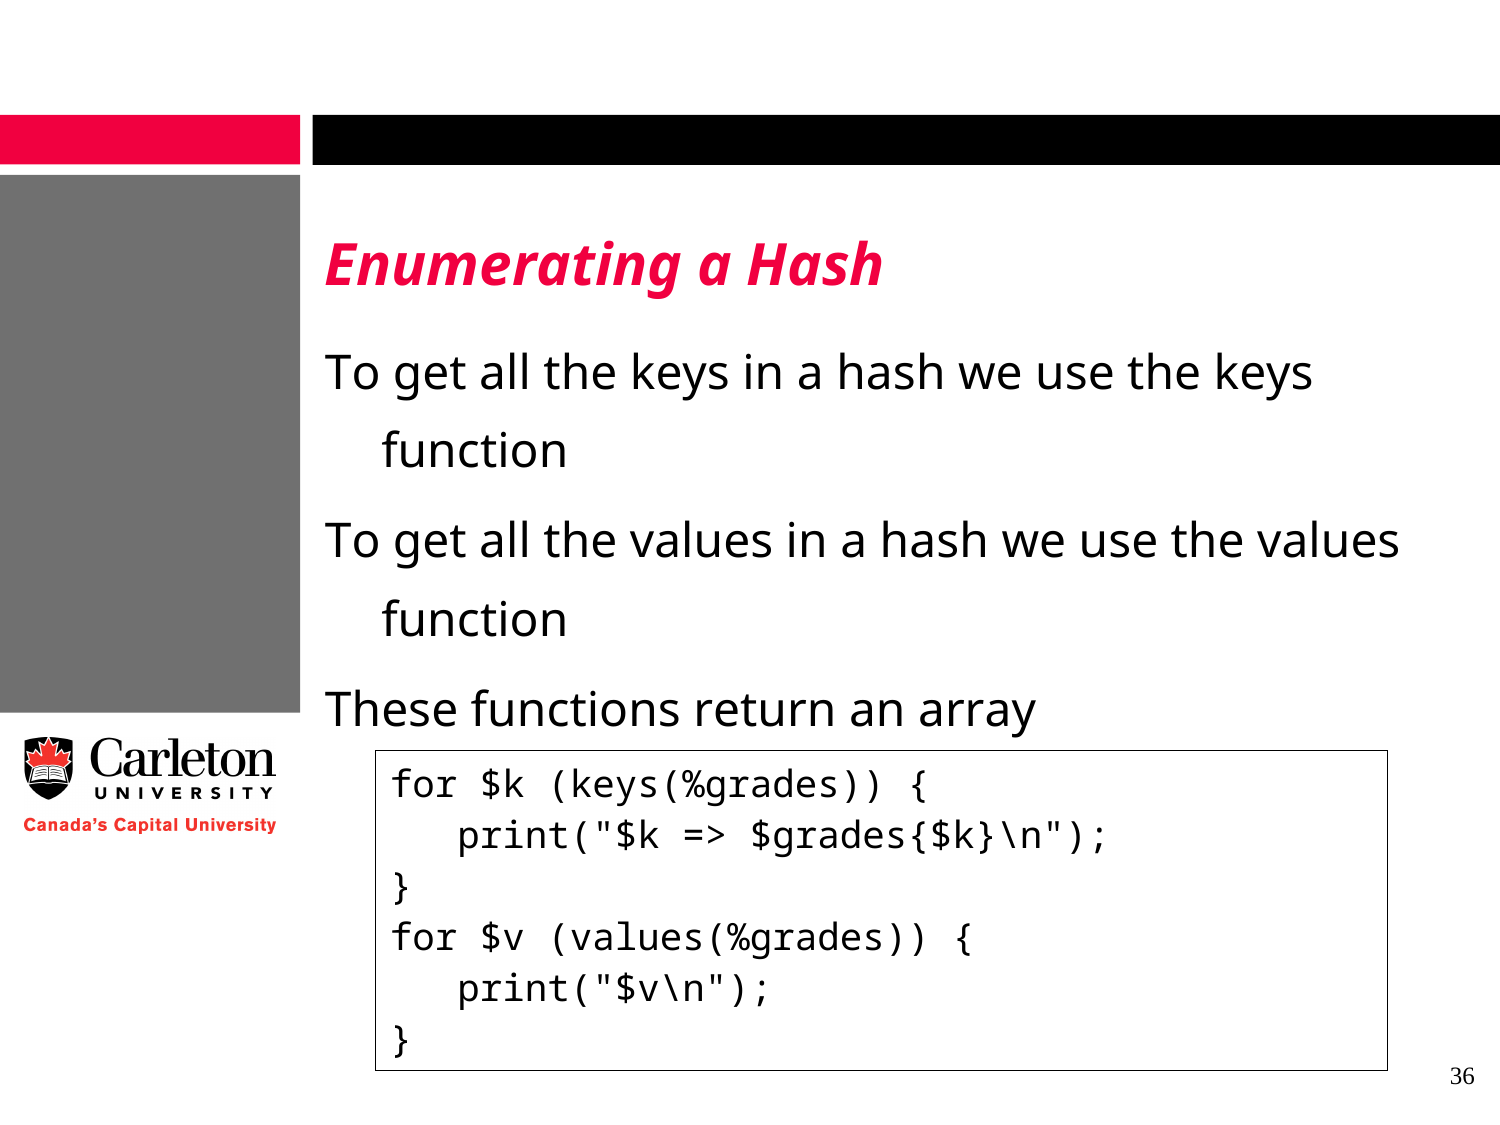

# Enumerating a Hash
To get all the keys in a hash we use the keys function
To get all the values in a hash we use the values function
These functions return an array
for $k (keys(%grades)) {
 print("$k => $grades{$k}\n");
}
for $v (values(%grades)) {
 print("$v\n");
}
36